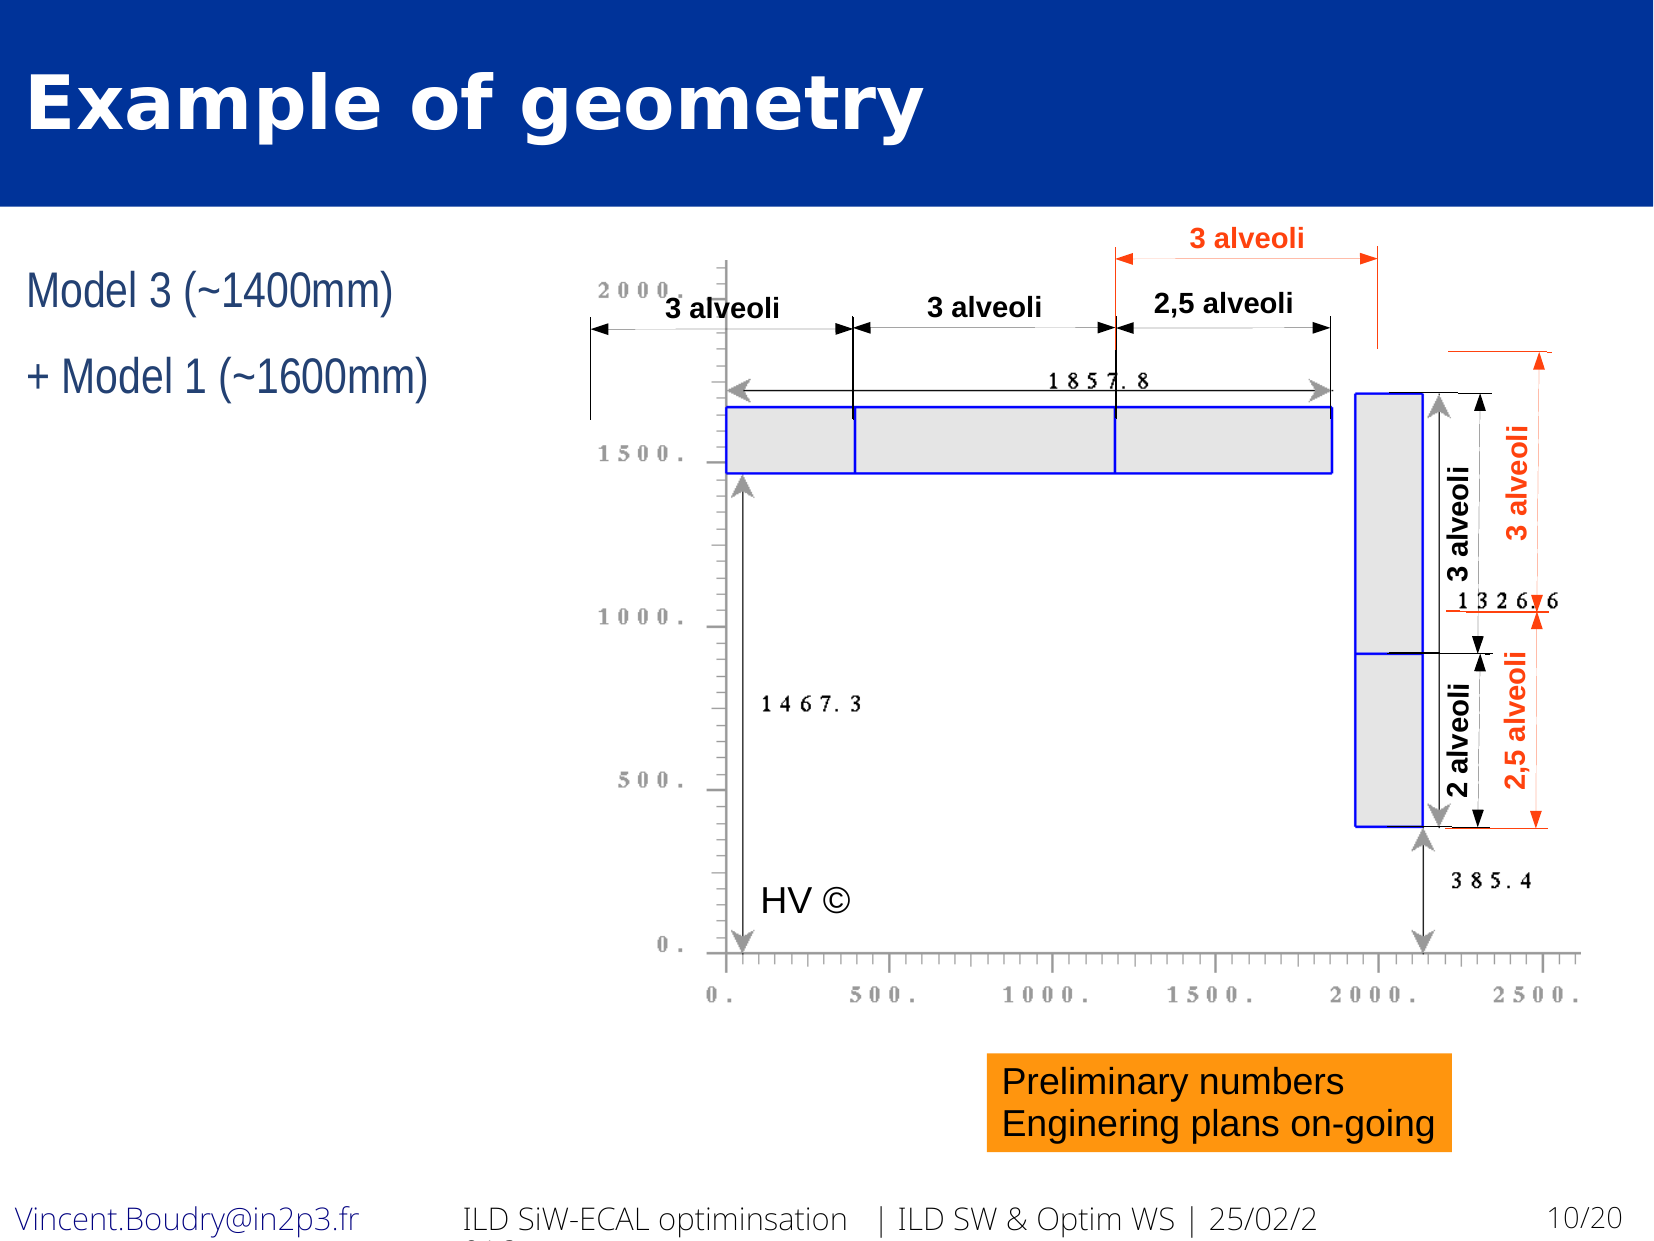

# Example of geometry
Model 3 (~1400mm)
+ Model 1 (~1600mm)
HV ©
Preliminary numbers
Enginering plans on-going
ILD SiW-ECAL optiminsation | ILD SW & Optim WS | 25/02/2016
10